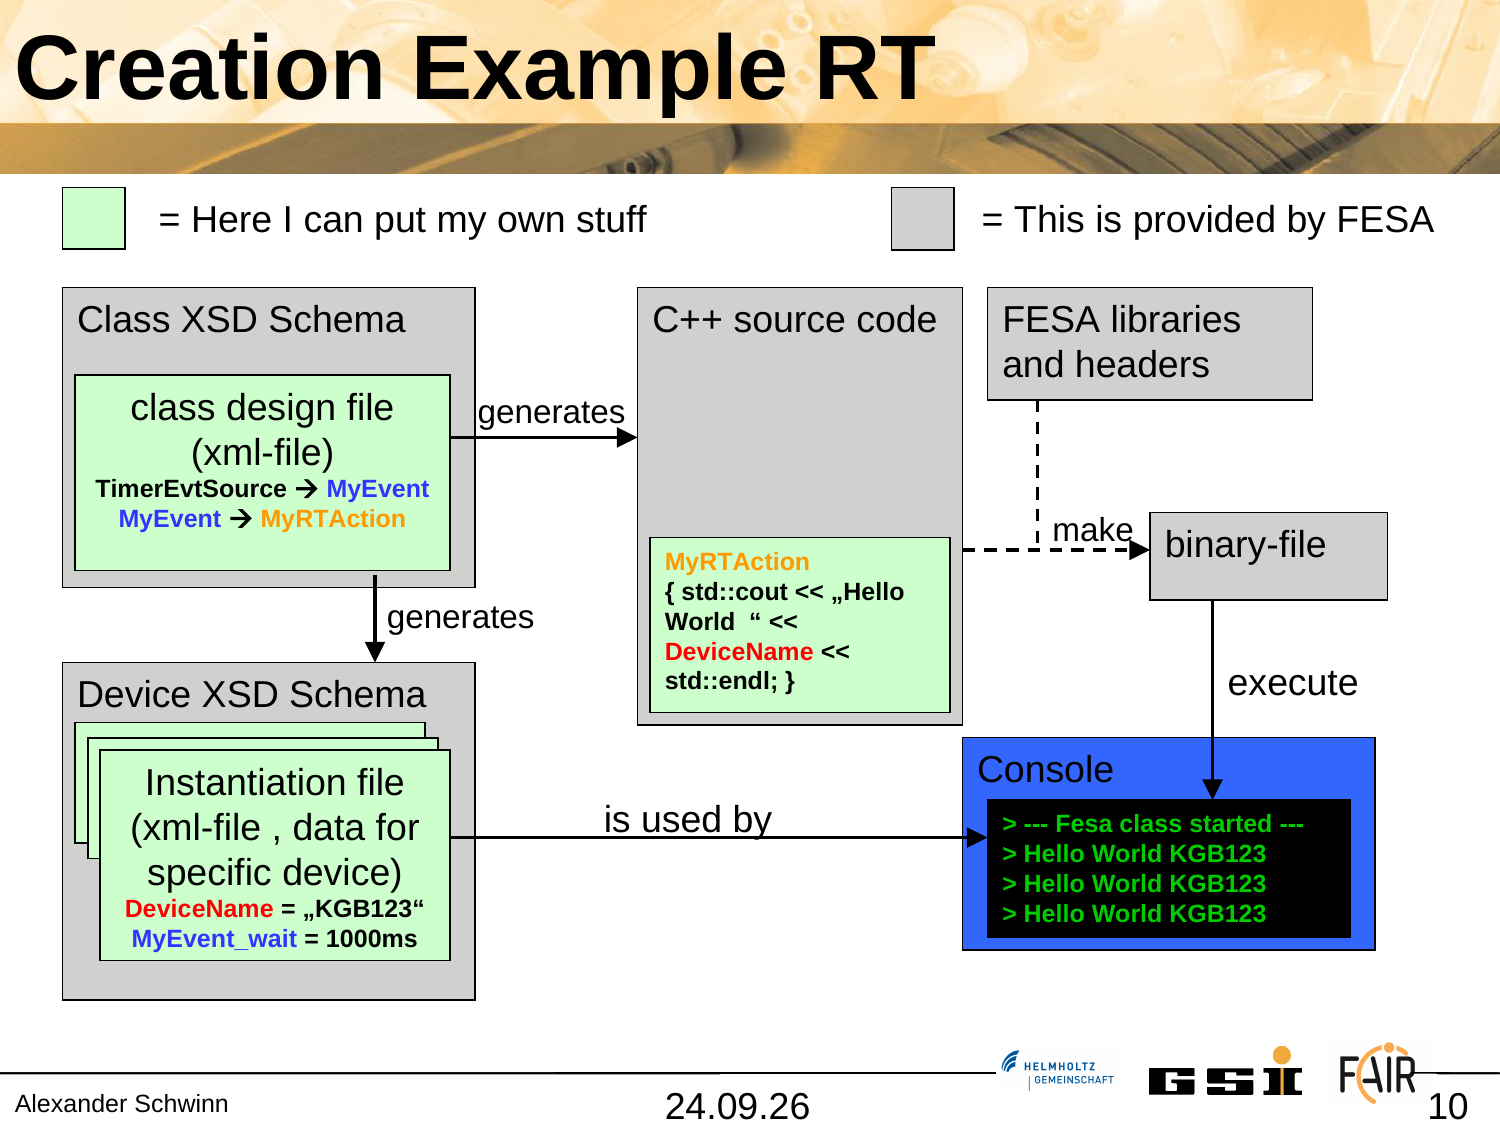

# Creation Example RT
= Here I can put my own stuff
= This is provided by FESA
Class XSD Schema
C++ source code
FESA libraries and headers
class design file
(xml-file)
TimerEvtSource  MyEvent
MyEvent  MyRTAction
generates
make
binary-file
MyRTAction
{ std::cout << „Hello World “ << DeviceName << std::endl; }
generates
execute
Device XSD Schema
Instantiation file
DeviceName = KGB123
TimerWaitTime = 1000ms
Console
Instantiation file
DeviceName = KGB123
TimerWaitTime = 1000ms
Instantiation file
(xml-file , data for specific device)
DeviceName = „KGB123“
MyEvent_wait = 1000ms
is used by
> --- Fesa class started ---
> Hello World KGB123
> Hello World KGB123
> Hello World KGB123
10